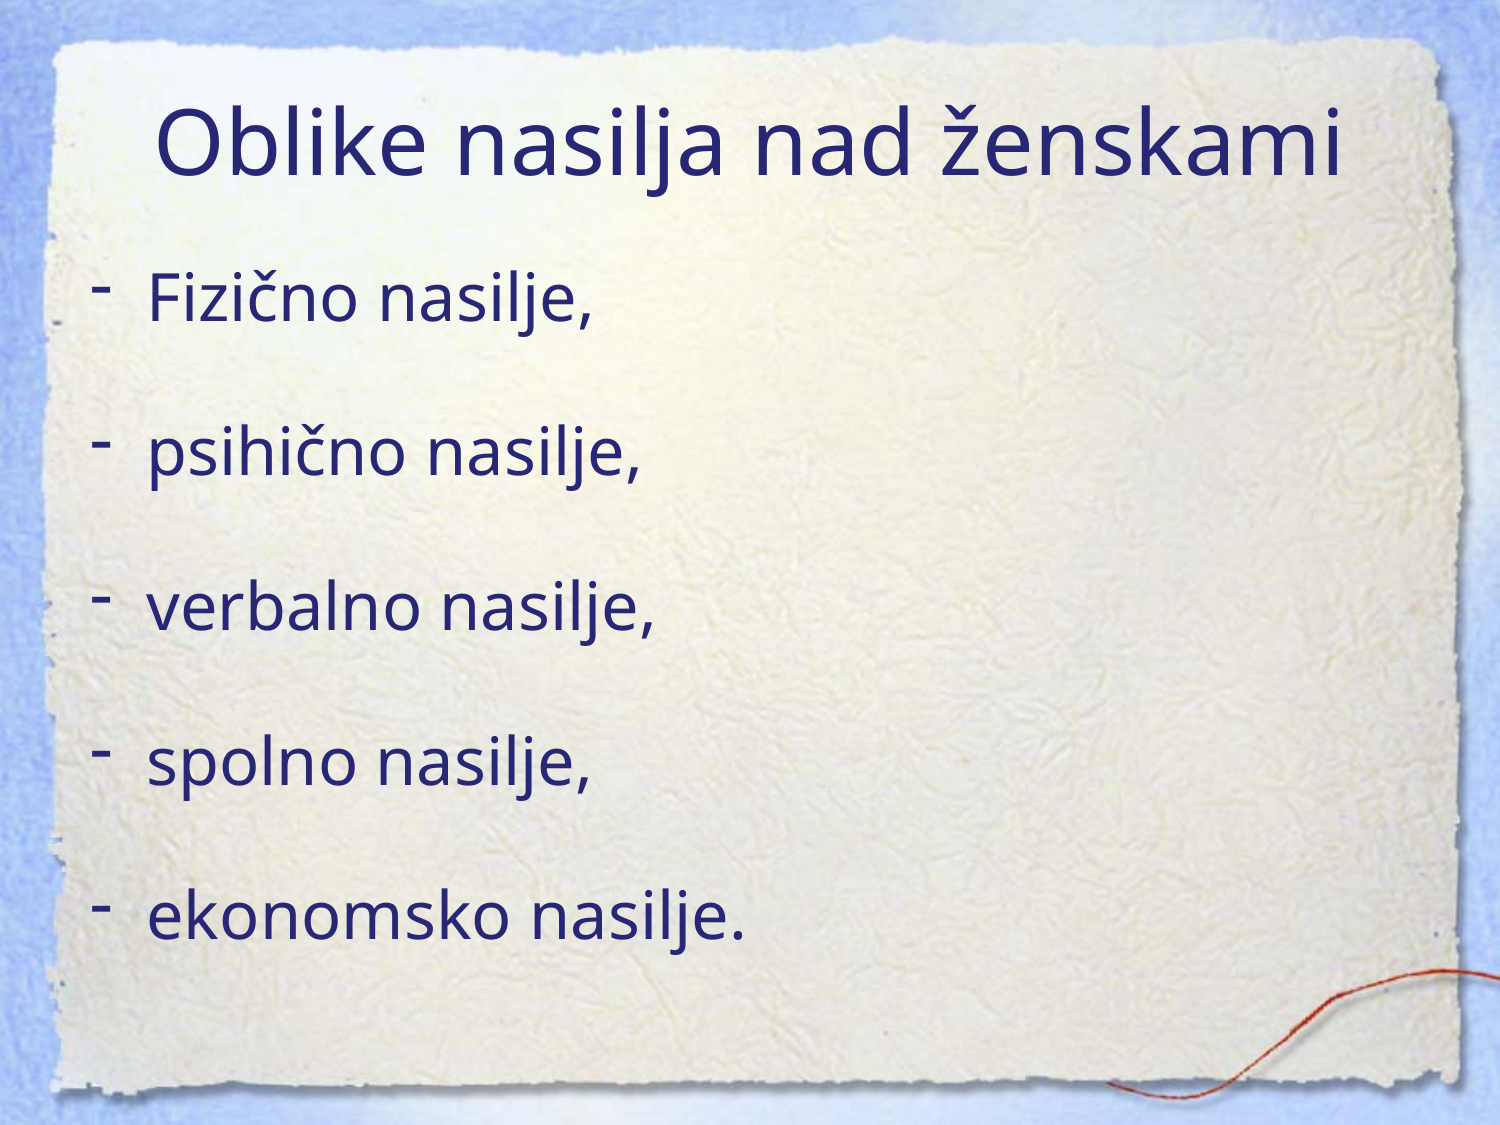

# Oblike nasilja nad ženskami
Fizično nasilje,
psihično nasilje,
verbalno nasilje,
spolno nasilje,
ekonomsko nasilje.